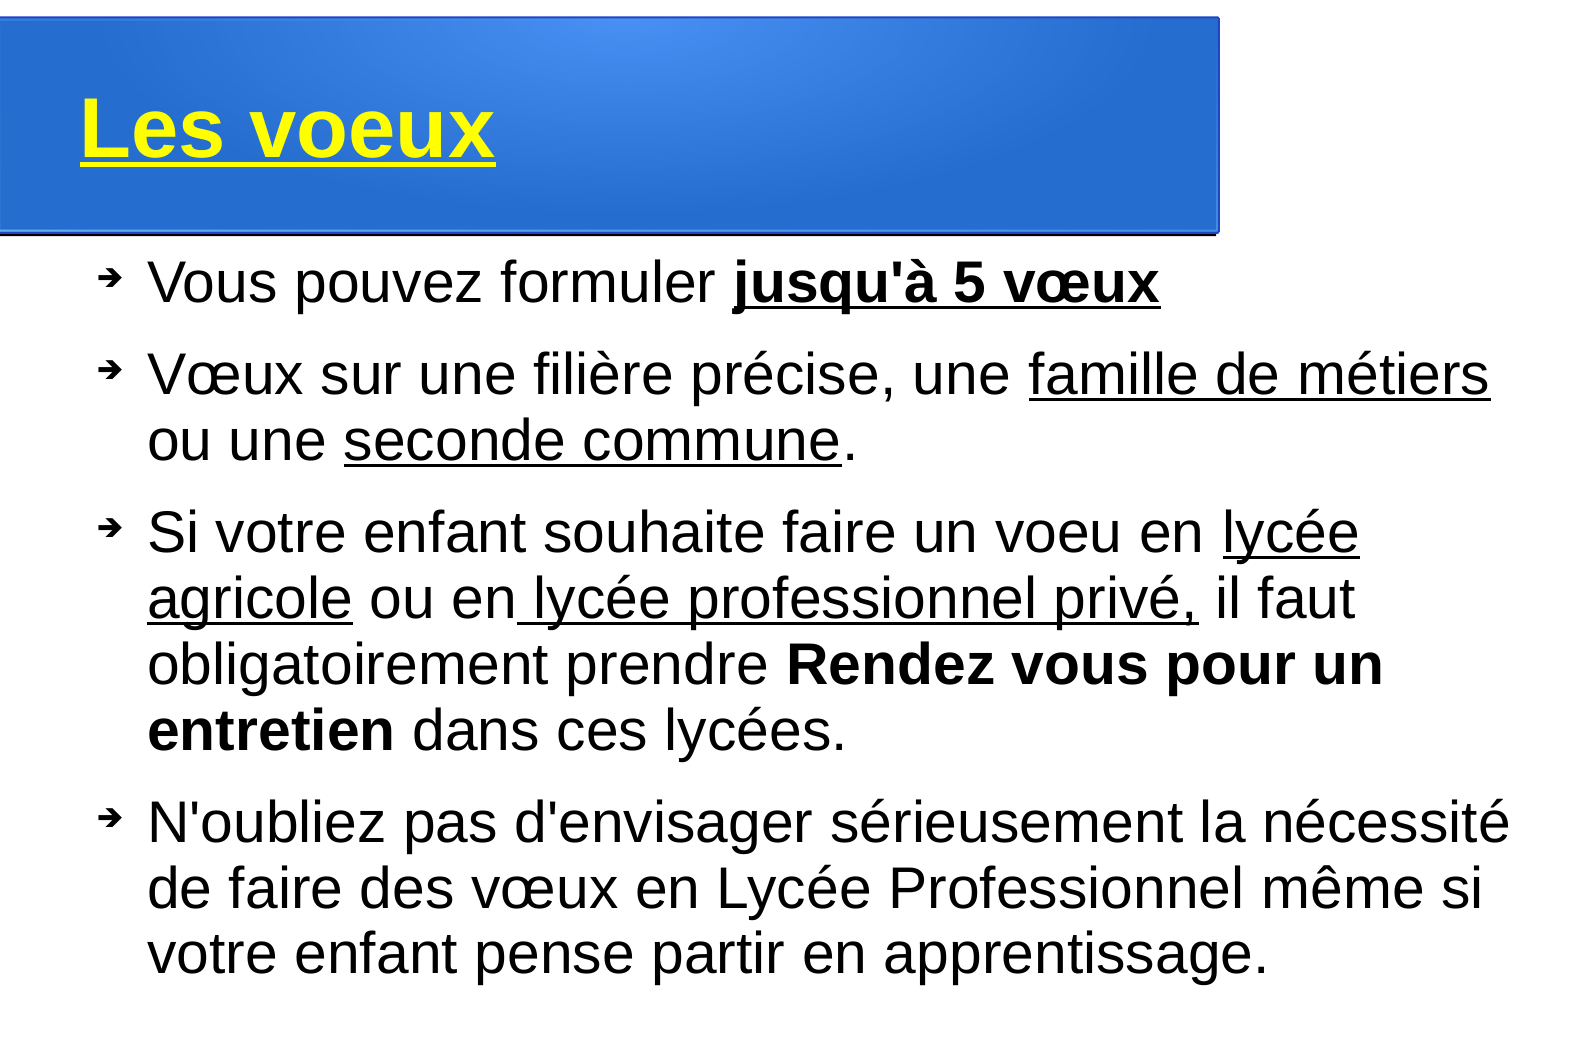

# Les voeux
Vous pouvez formuler jusqu'à 5 vœux
Vœux sur une filière précise, une famille de métiers ou une seconde commune.
Si votre enfant souhaite faire un voeu en lycée agricole ou en lycée professionnel privé, il faut obligatoirement prendre Rendez vous pour un entretien dans ces lycées.
N'oubliez pas d'envisager sérieusement la nécessité de faire des vœux en Lycée Professionnel même si votre enfant pense partir en apprentissage.